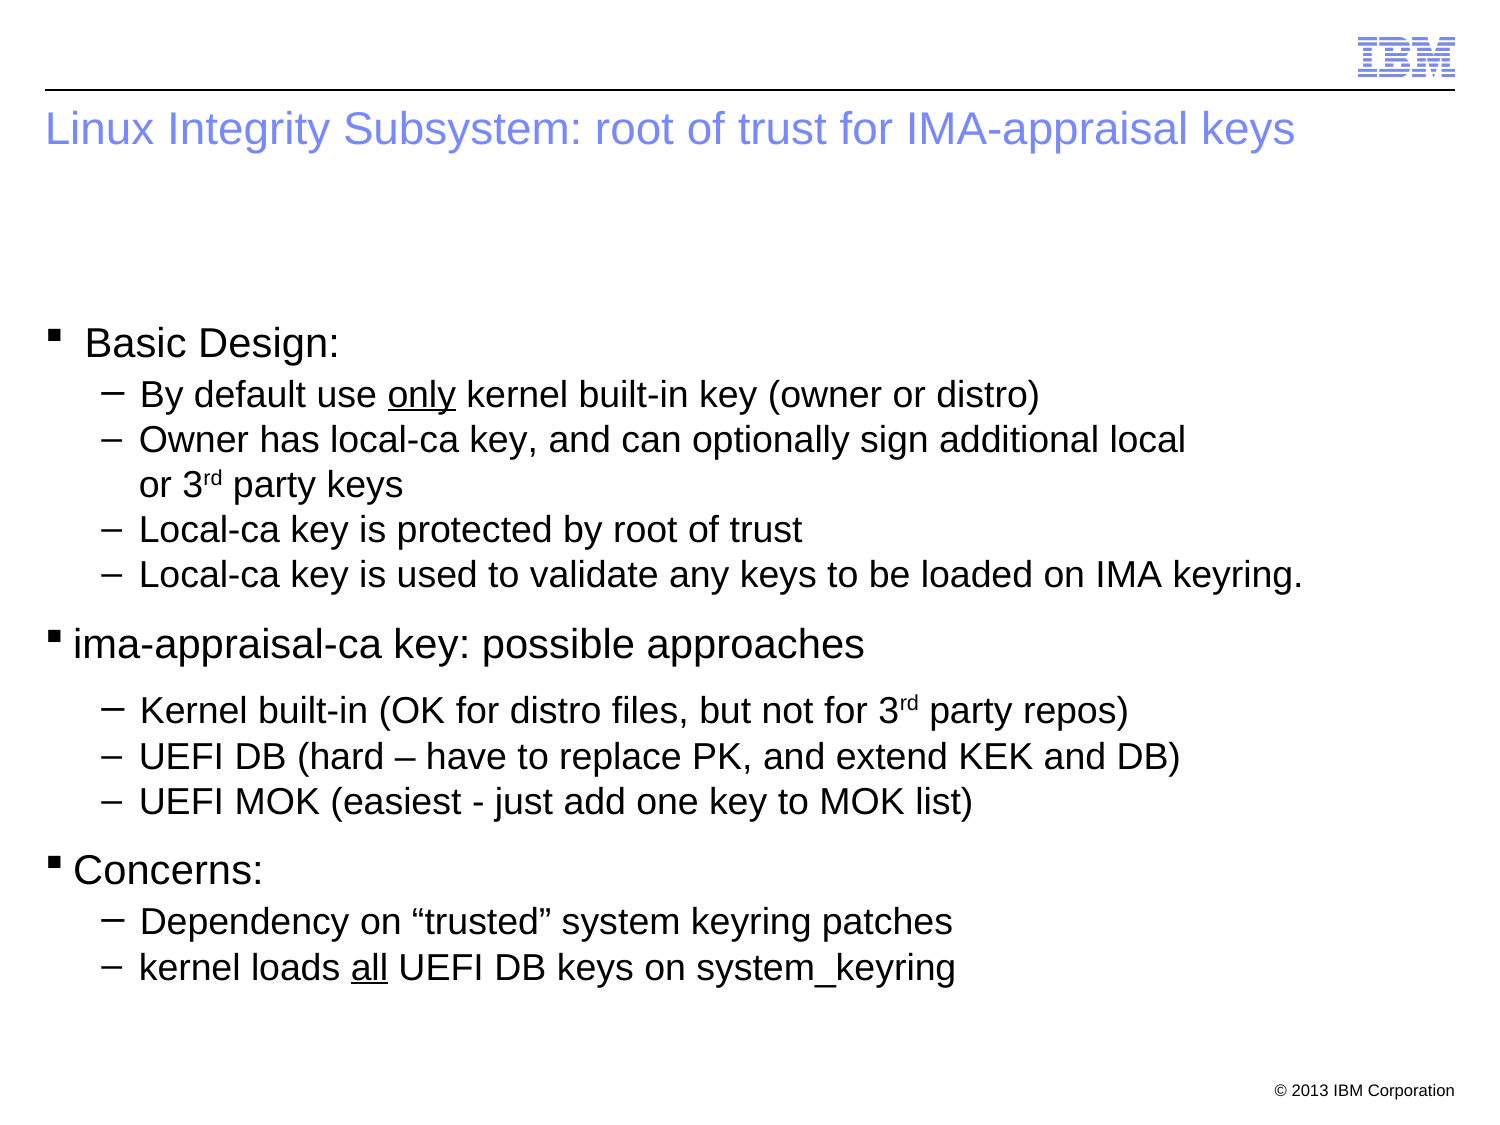

# Linux Integrity Subsystem: root of trust for IMA-appraisal keys
 Basic Design:
 By default use only kernel built-in key (owner or distro)
 Owner has local-ca key, and can optionally sign additional local
 or 3rd party keys
 Local-ca key is protected by root of trust
 Local-ca key is used to validate any keys to be loaded on IMA keyring.
ima-appraisal-ca key: possible approaches
 Kernel built-in (OK for distro files, but not for 3rd party repos)
 UEFI DB (hard – have to replace PK, and extend KEK and DB)
 UEFI MOK (easiest - just add one key to MOK list)
Concerns:
 Dependency on “trusted” system keyring patches
 kernel loads all UEFI DB keys on system_keyring